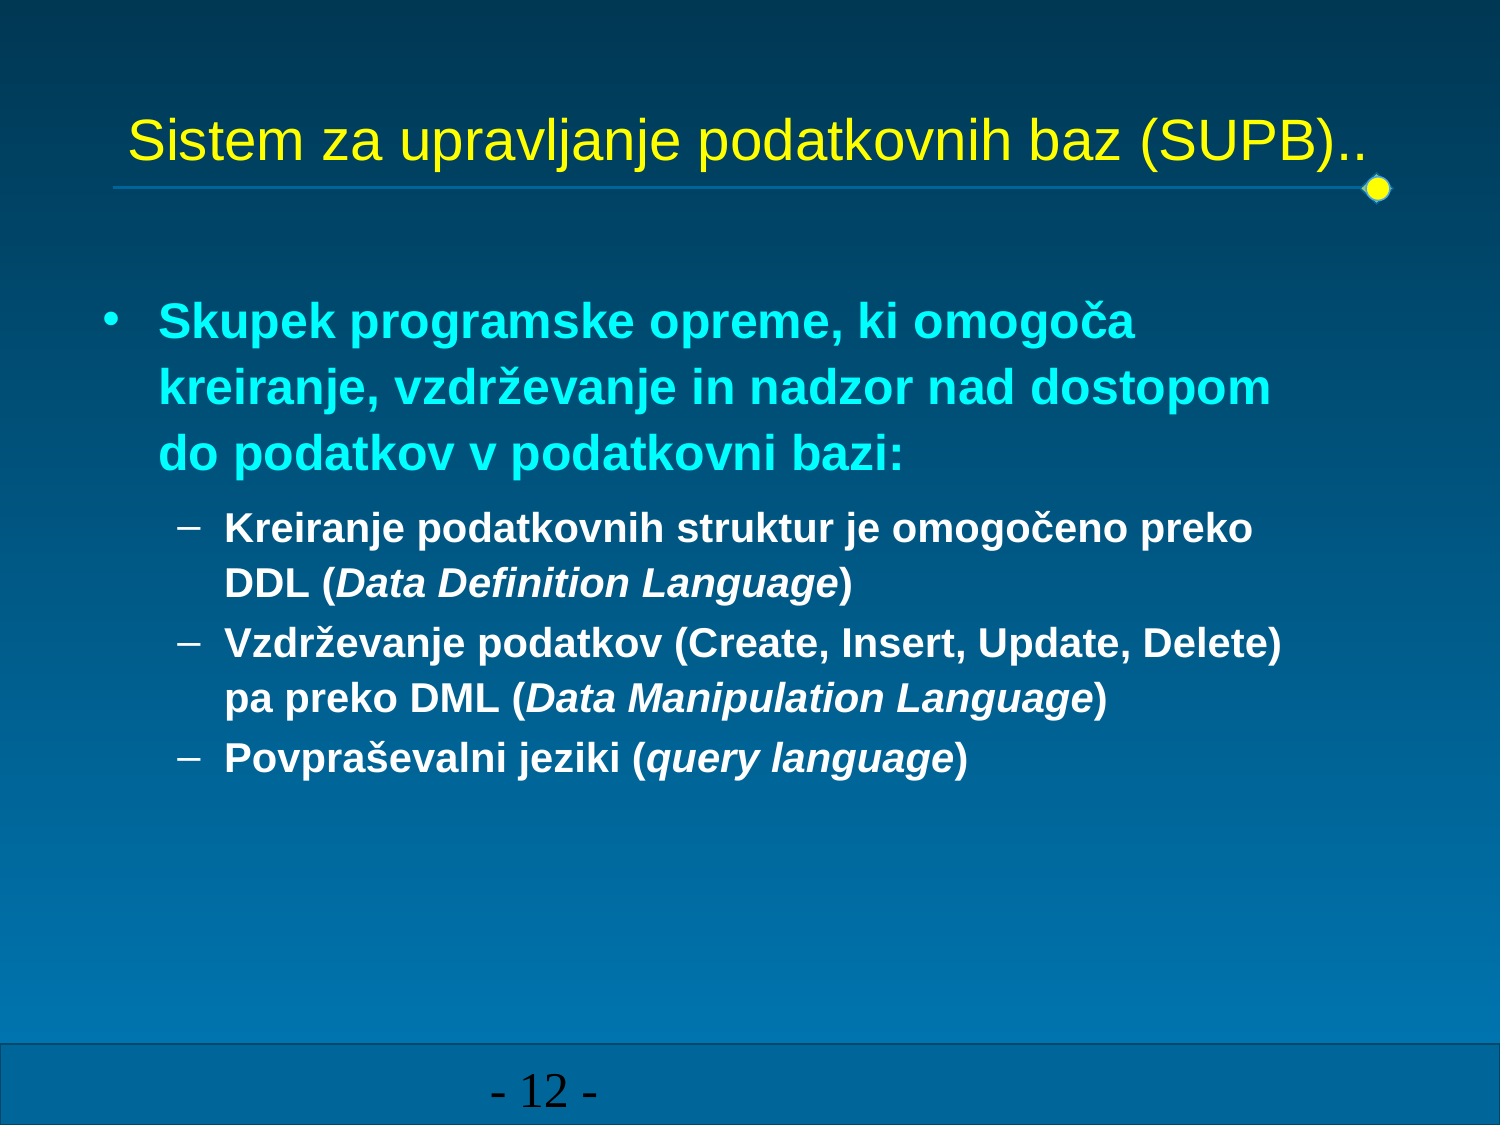

# Sistem za upravljanje podatkovnih baz (SUPB)..
Skupek programske opreme, ki omogoča kreiranje, vzdrževanje in nadzor nad dostopom do podatkov v podatkovni bazi:
Kreiranje podatkovnih struktur je omogočeno preko DDL (Data Definition Language)
Vzdrževanje podatkov (Create, Insert, Update, Delete) pa preko DML (Data Manipulation Language)
Povpraševalni jeziki (query language)
(c) Pearson Education 2005